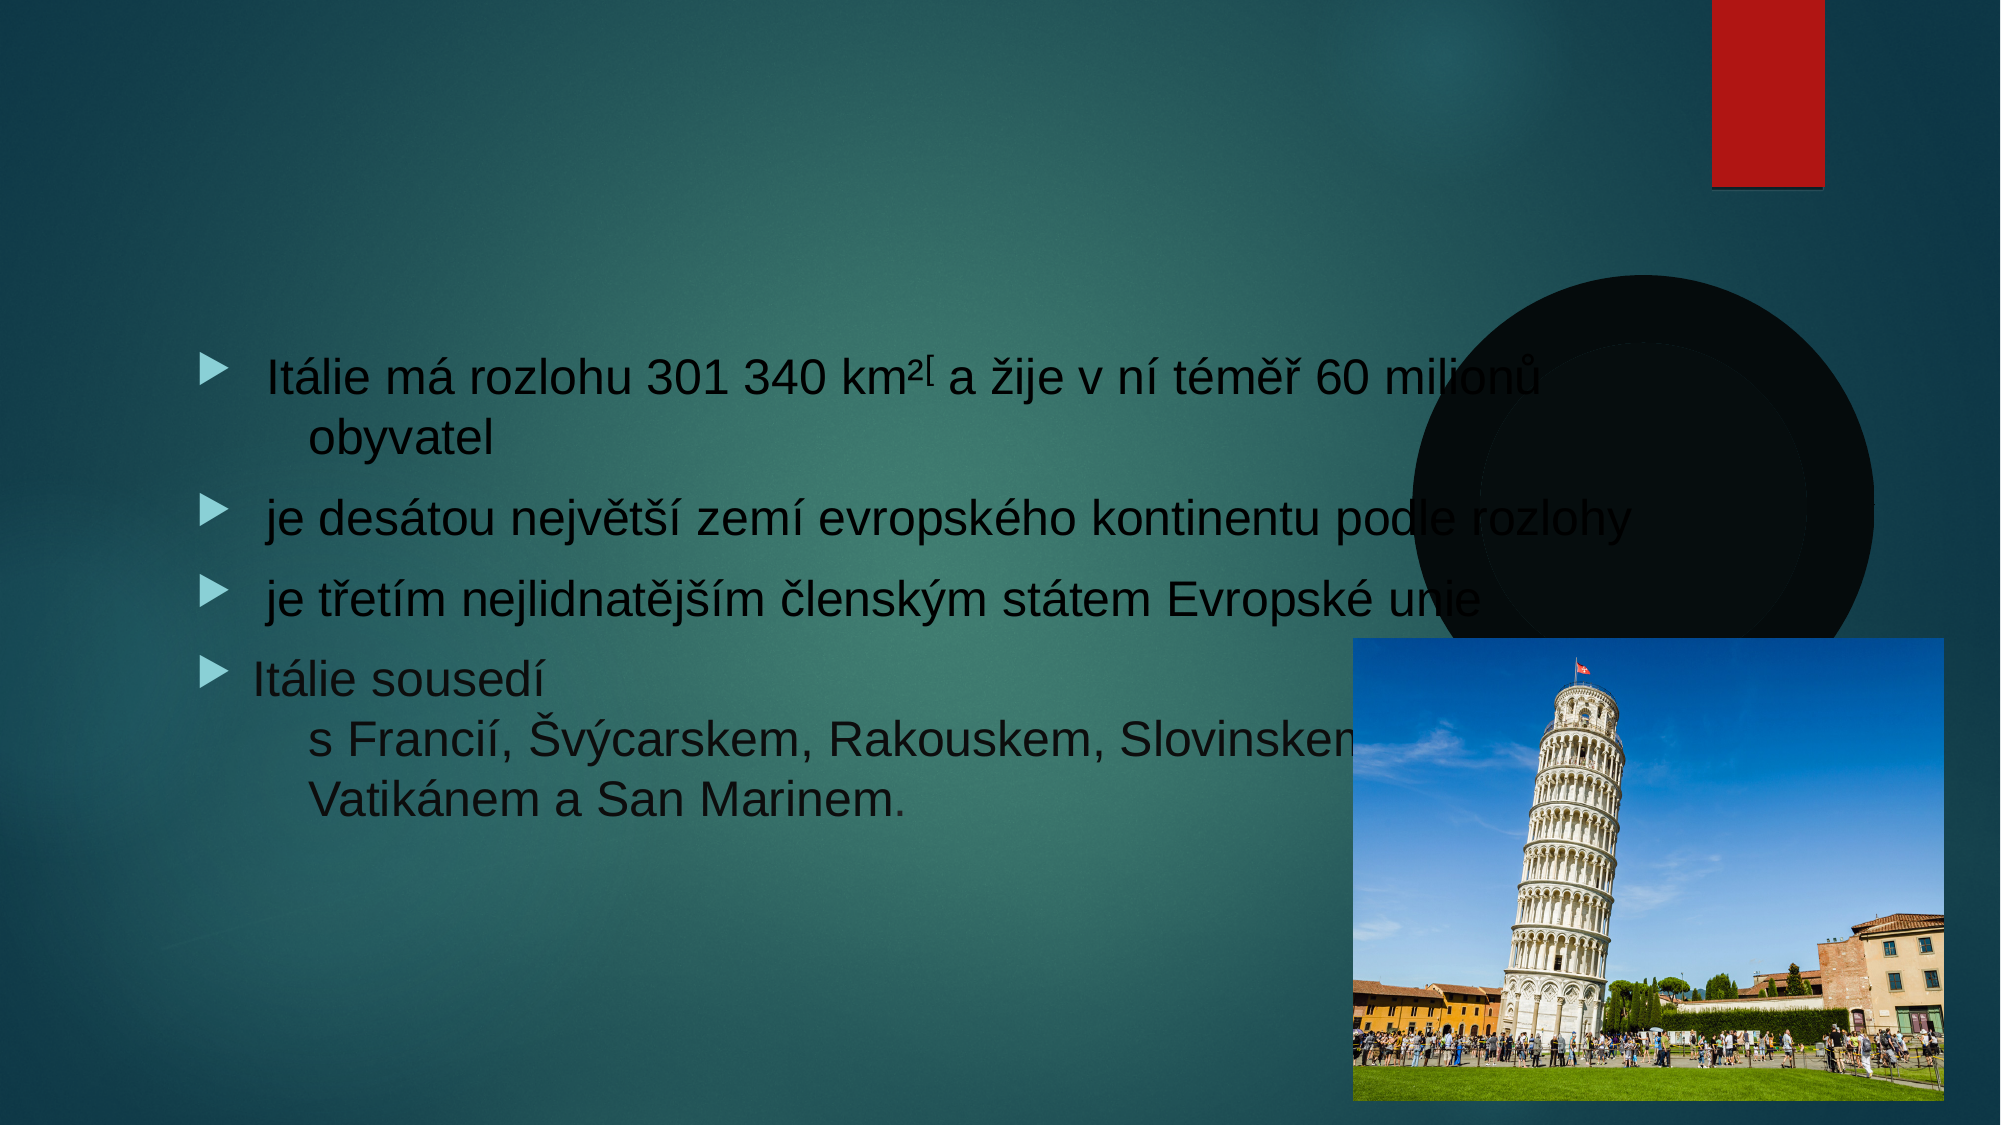

#
 Itálie má rozlohu 301 340 km²[ a žije v ní téměř 60 milionů obyvatel
 je desátou největší zemí evropského kontinentu podle rozlohy
 je třetím nejlidnatějším členským státem Evropské unie
Itálie sousedí s Francií, Švýcarskem, Rakouskem, Slovinskem, Vatikánem a San Marinem.